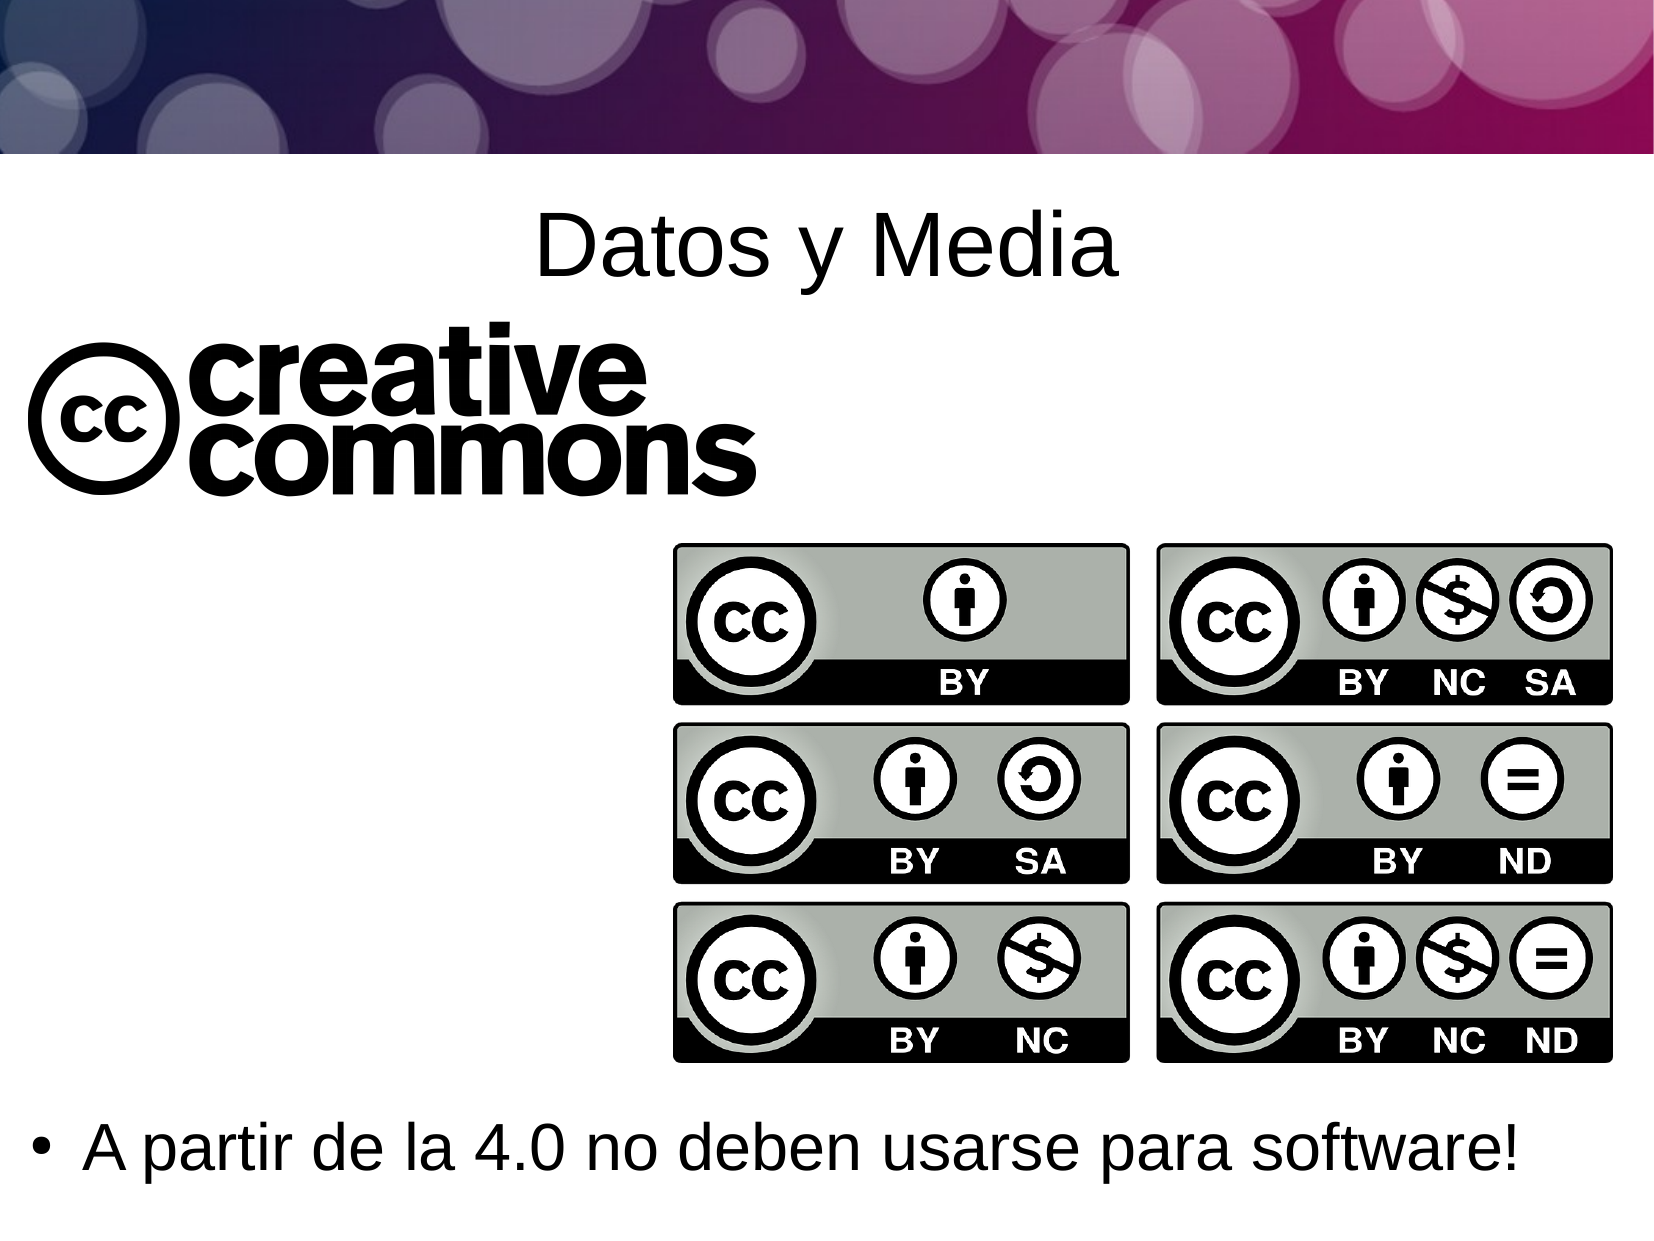

# Datos y Media
A partir de la 4.0 no deben usarse para software!